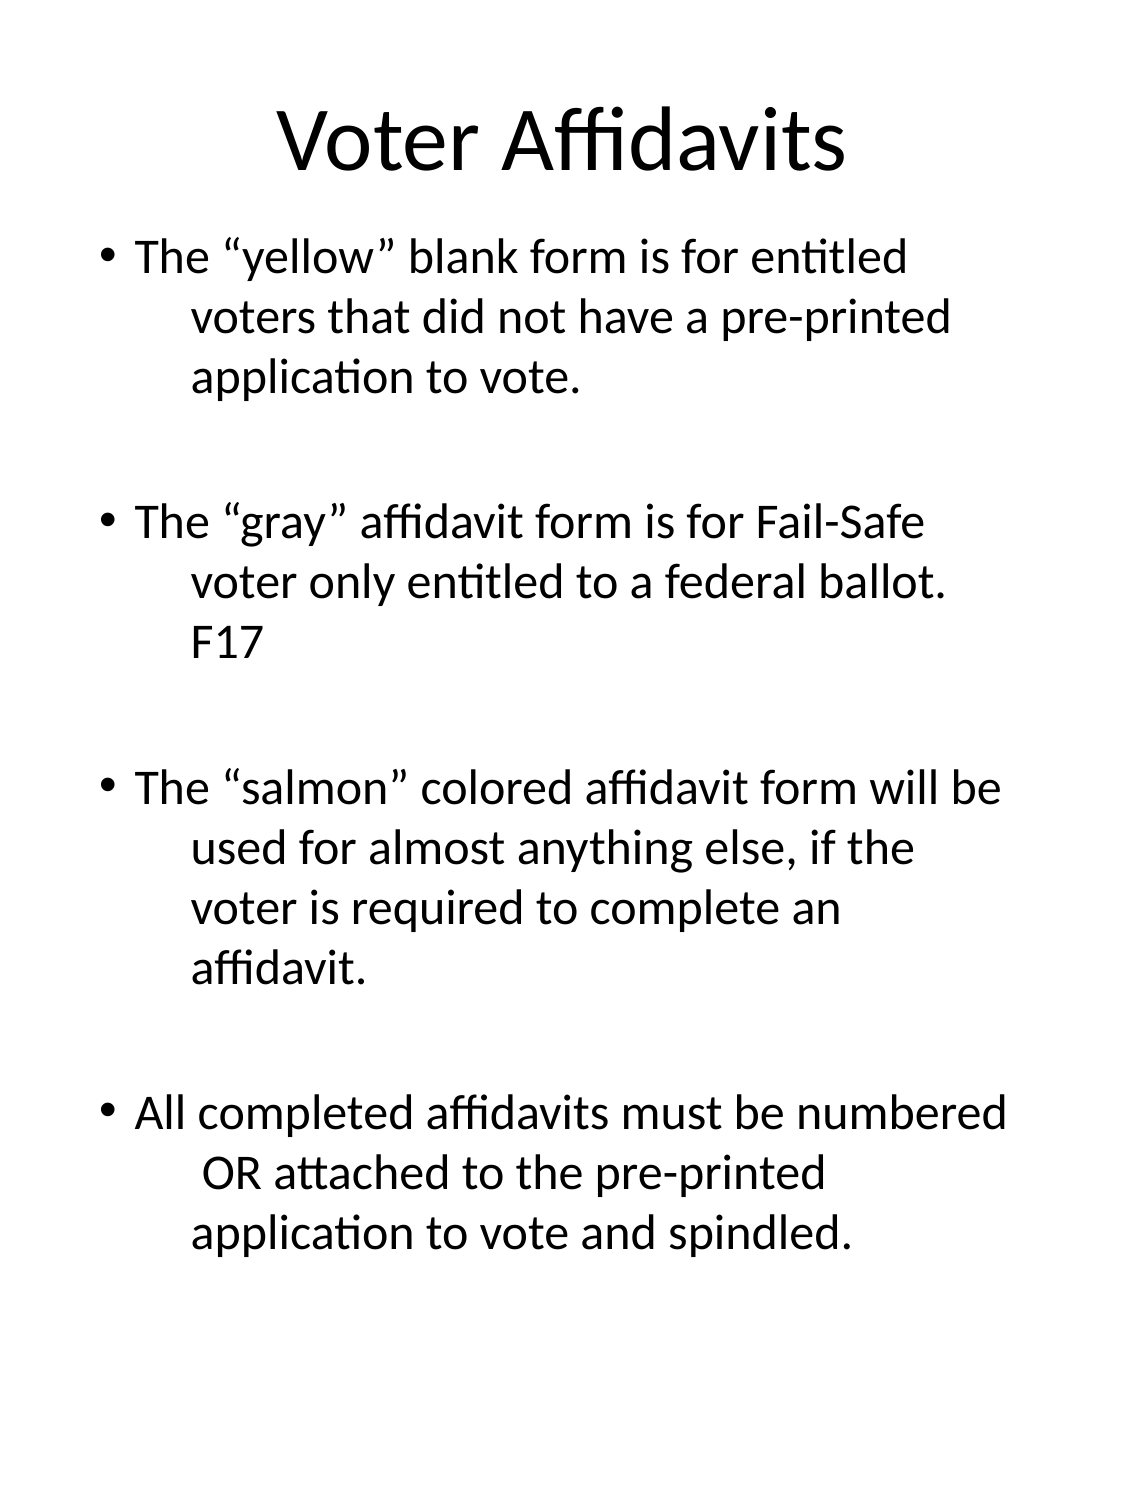

Voter Affidavits
The “yellow” blank form is for entitled voters that did not have a pre-printed application to vote.
The “gray” affidavit form is for Fail-Safe voter only entitled to a federal ballot. F17
The “salmon” colored affidavit form will be used for almost anything else, if the voter is required to complete an affidavit.
All completed affidavits must be numbered OR attached to the pre-printed application to vote and spindled.